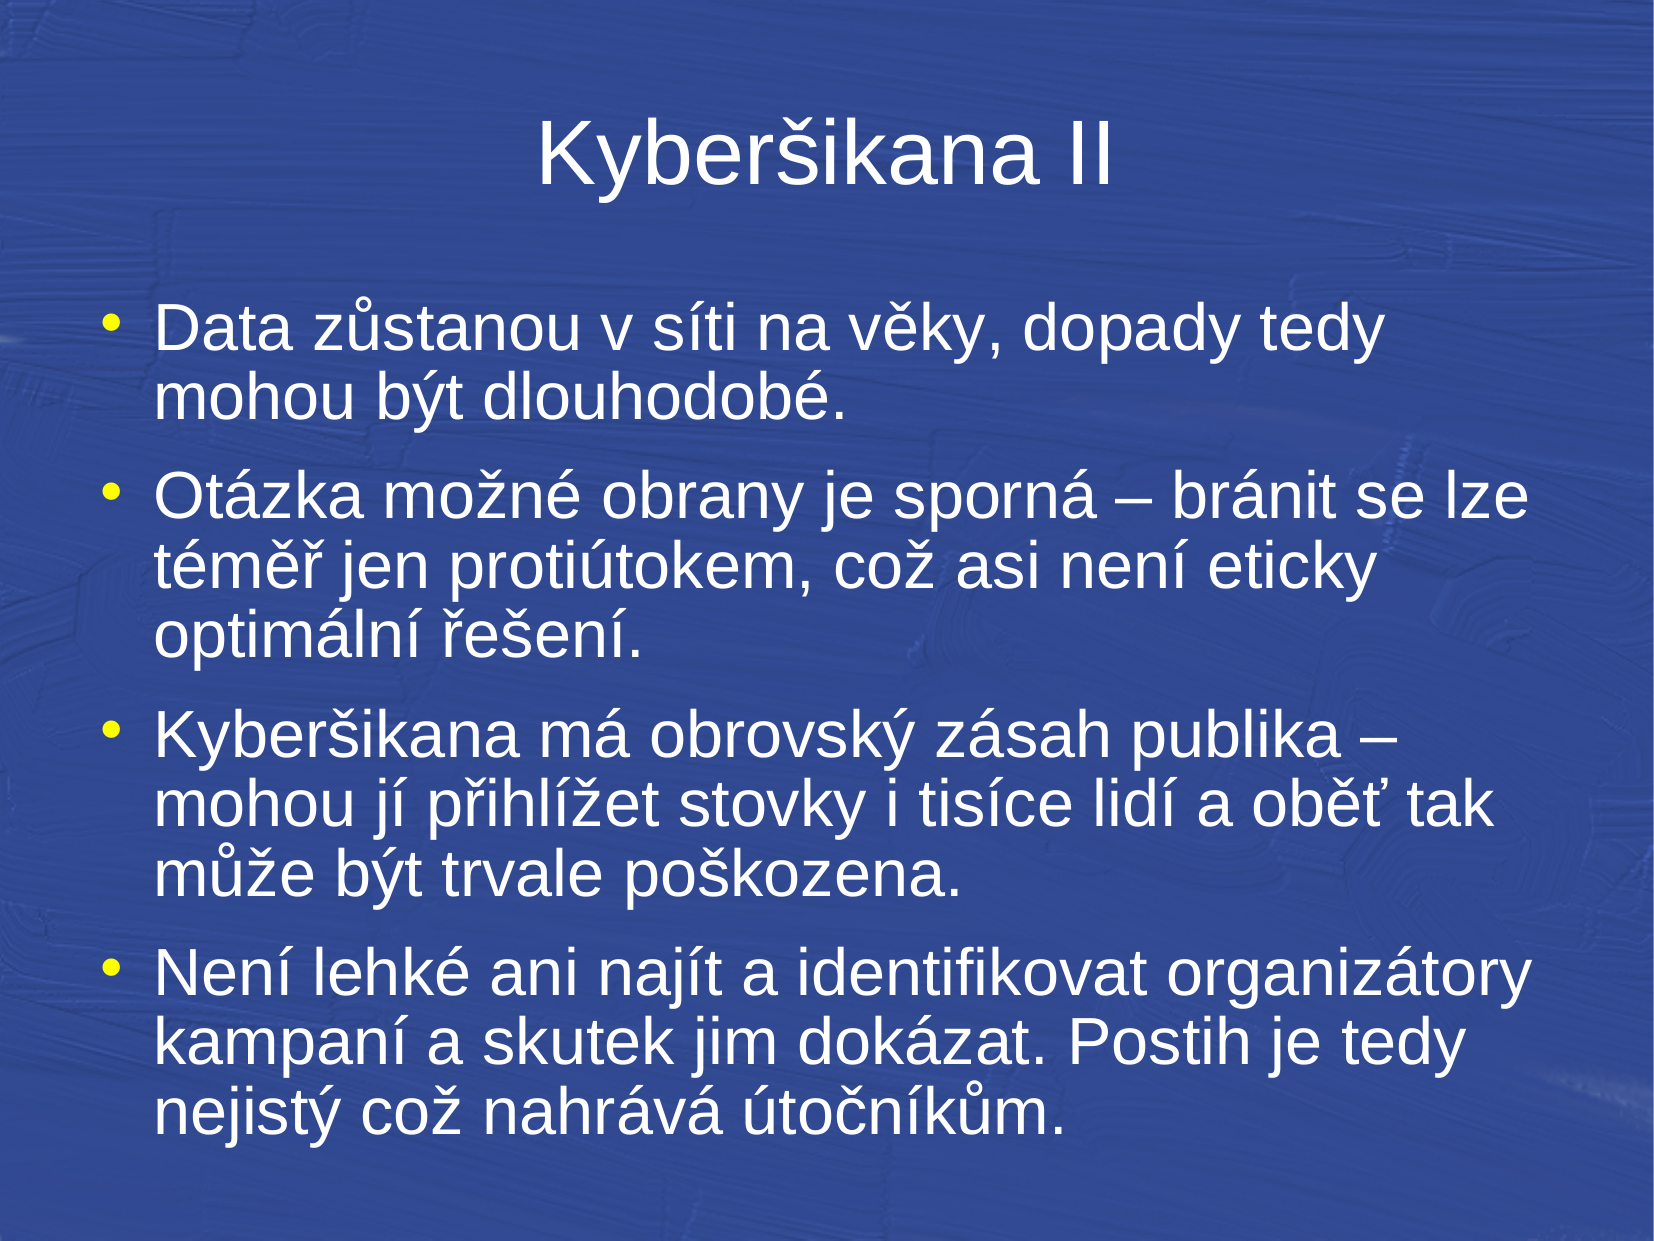

# Kyberšikana II
Data zůstanou v síti na věky, dopady tedy mohou být dlouhodobé.
Otázka možné obrany je sporná – bránit se lze téměř jen protiútokem, což asi není eticky optimální řešení.
Kyberšikana má obrovský zásah publika – mohou jí přihlížet stovky i tisíce lidí a oběť tak může být trvale poškozena.
Není lehké ani najít a identifikovat organizátory kampaní a skutek jim dokázat. Postih je tedy nejistý což nahrává útočníkům.